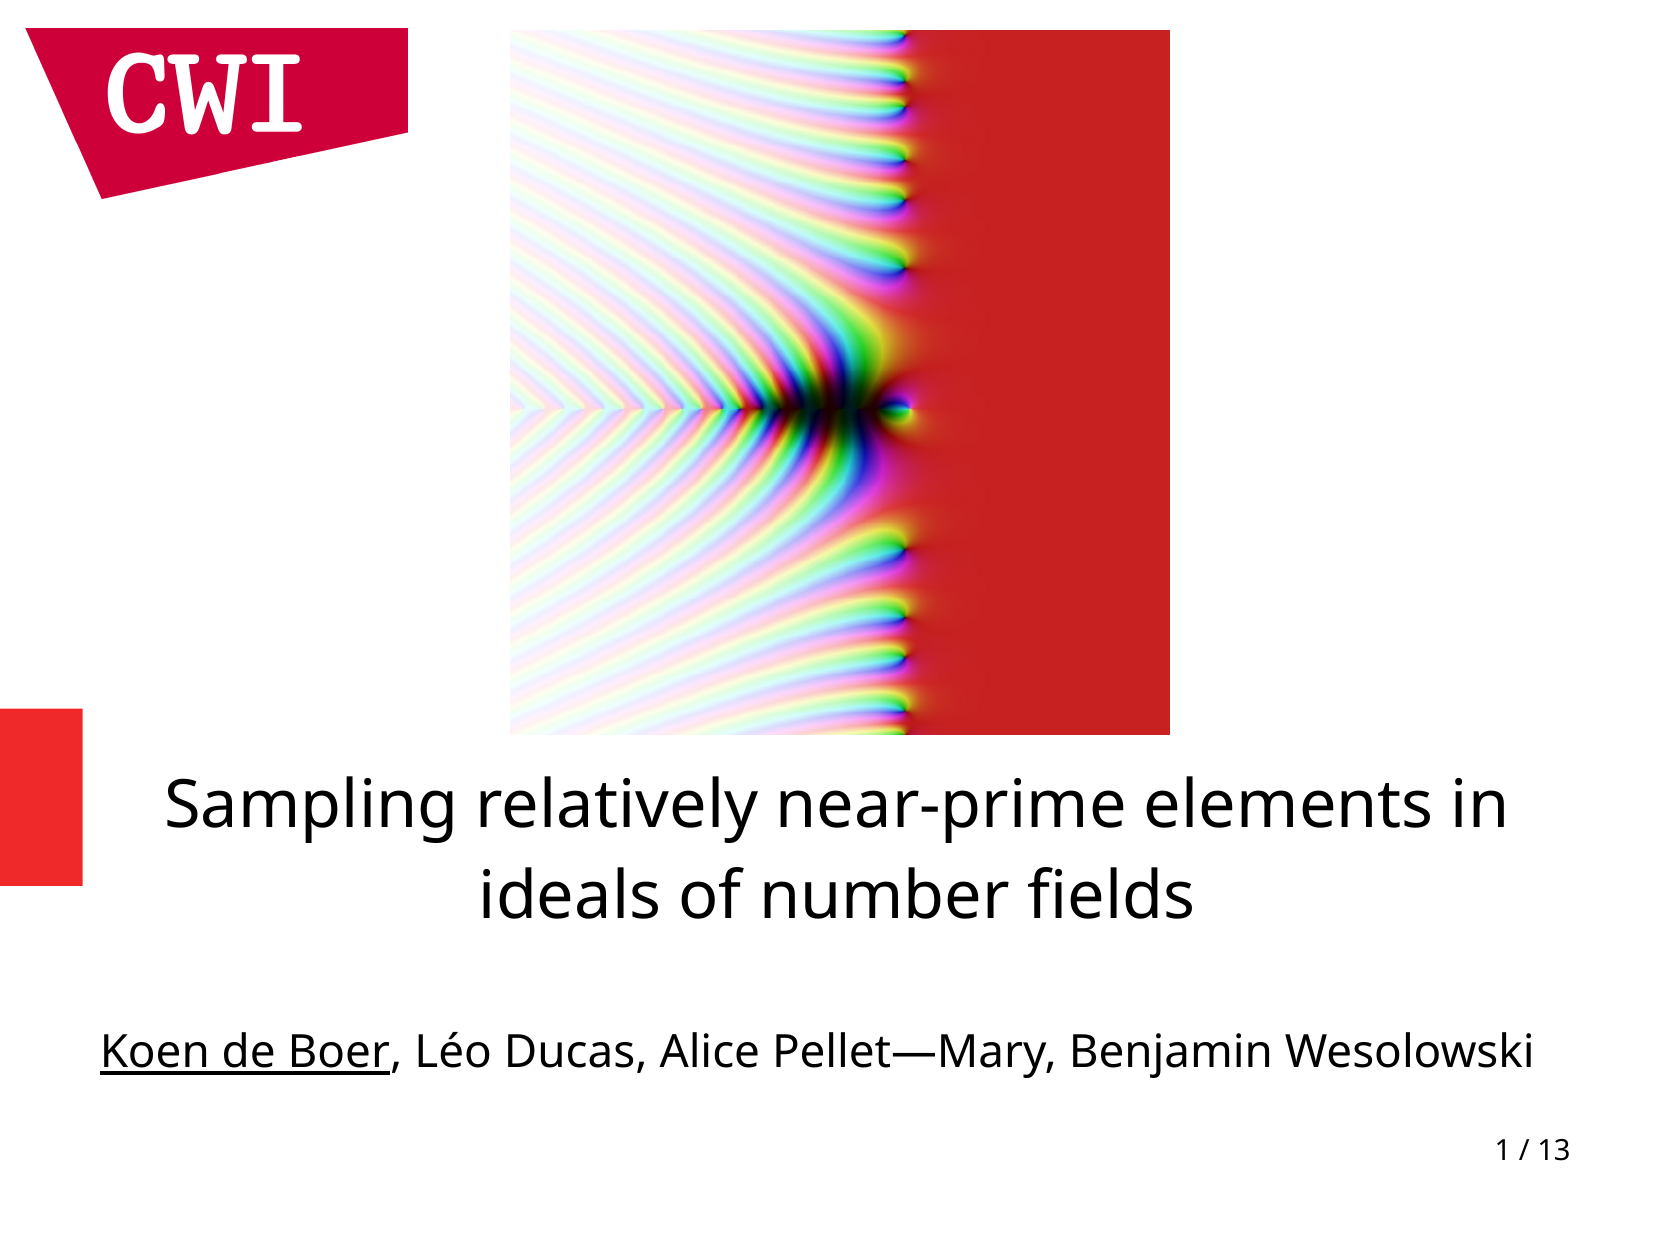

# Sampling relatively near-prime elements in ideals of number fields
Koen de Boer, Léo Ducas, Alice Pellet—Mary, Benjamin Wesolowski
1